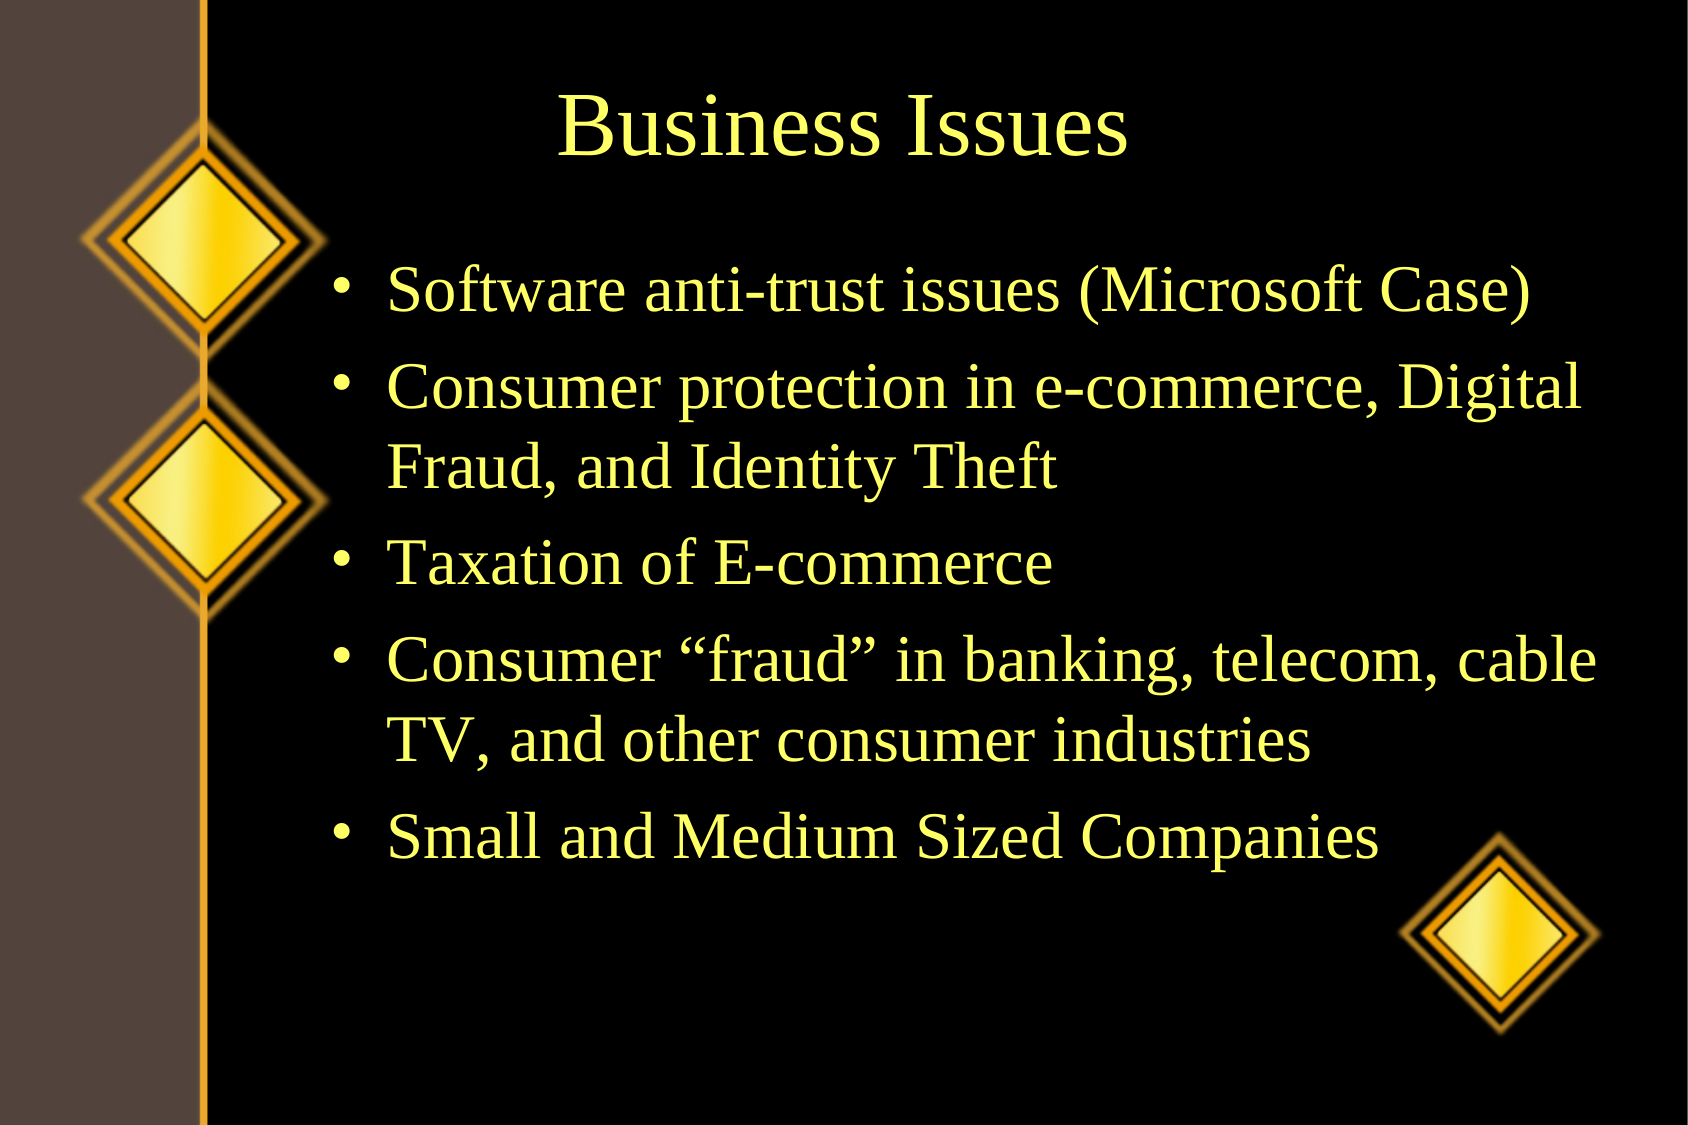

# Business Issues
Software anti-trust issues (Microsoft Case)
Consumer protection in e-commerce, Digital Fraud, and Identity Theft
Taxation of E-commerce
Consumer “fraud” in banking, telecom, cable TV, and other consumer industries
Small and Medium Sized Companies